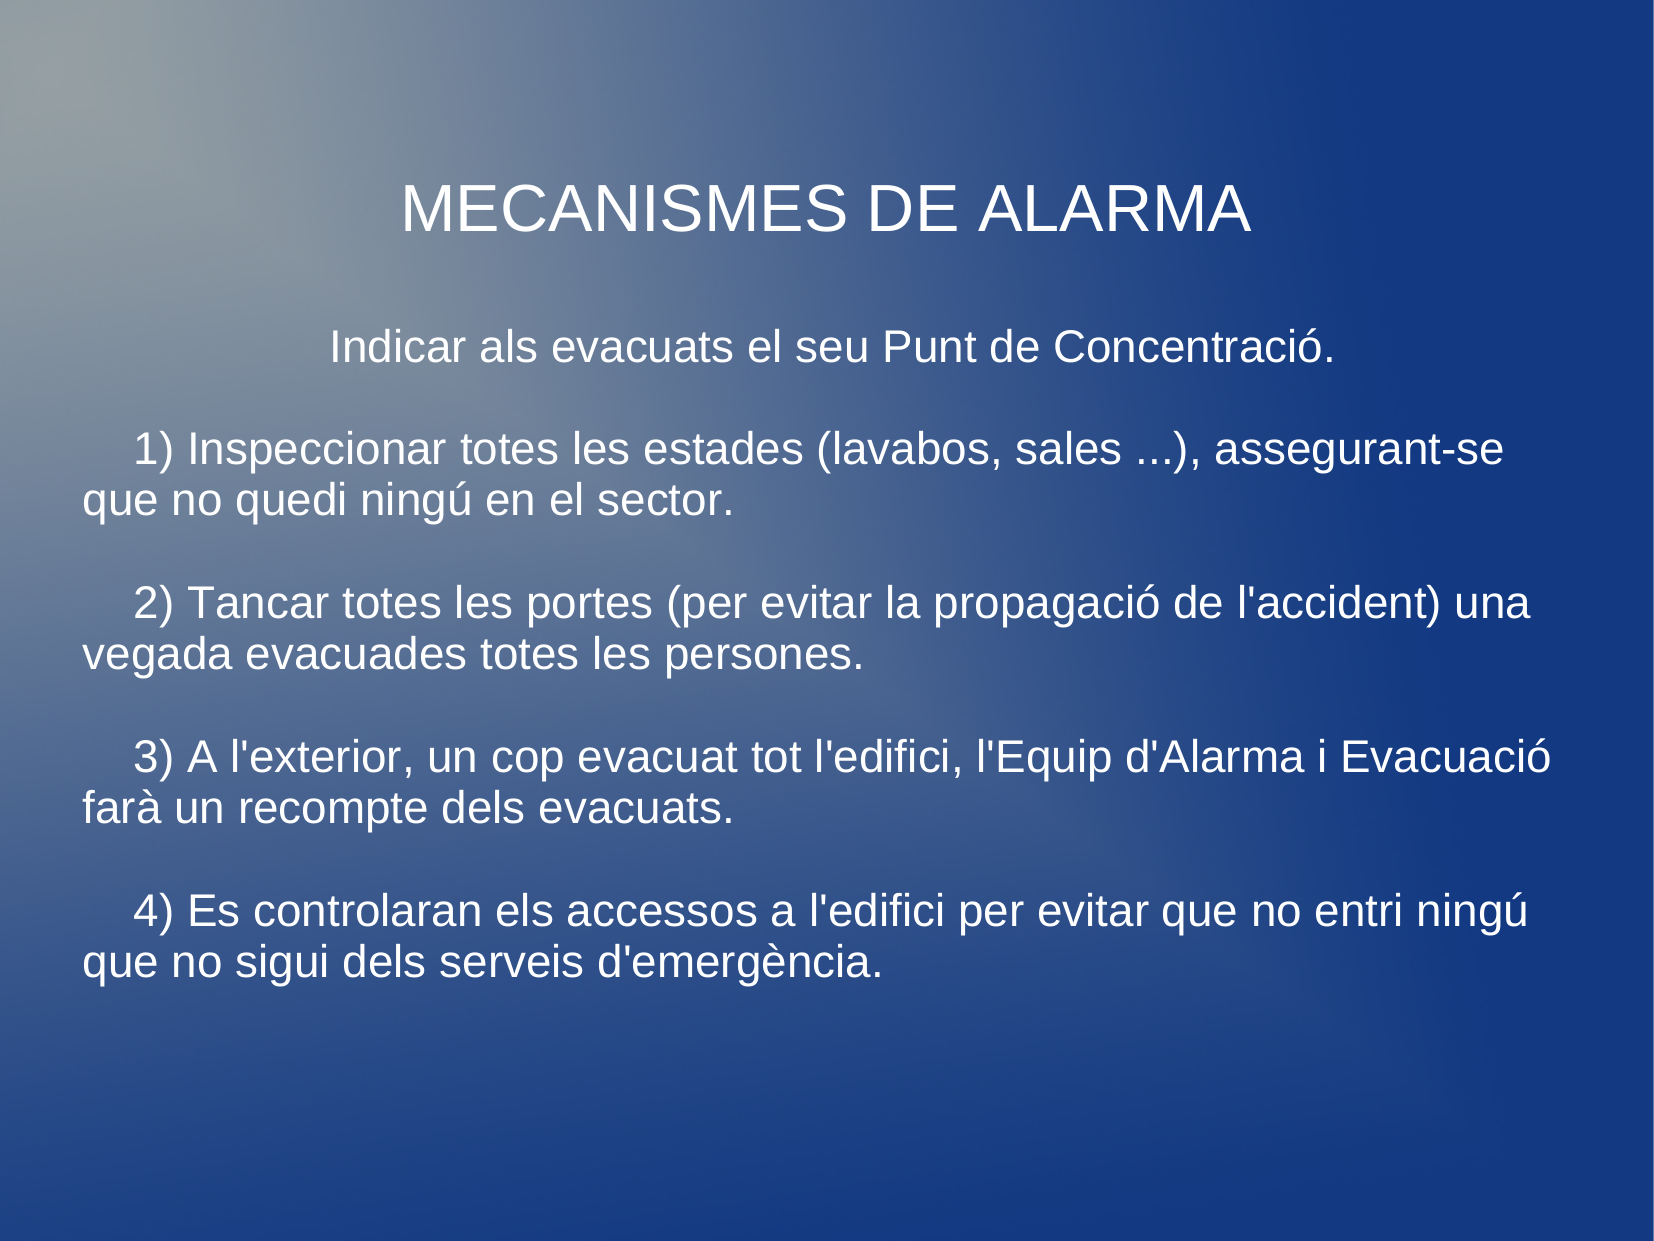

# MECANISMES DE ALARMA
 Indicar als evacuats el seu Punt de Concentració.
 1) Inspeccionar totes les estades (lavabos, sales ...), assegurant-se que no quedi ningú en el sector.
 2) Tancar totes les portes (per evitar la propagació de l'accident) una vegada evacuades totes les persones.
 3) A l'exterior, un cop evacuat tot l'edifici, l'Equip d'Alarma i Evacuació farà un recompte dels evacuats.
 4) Es controlaran els accessos a l'edifici per evitar que no entri ningú que no sigui dels serveis d'emergència.